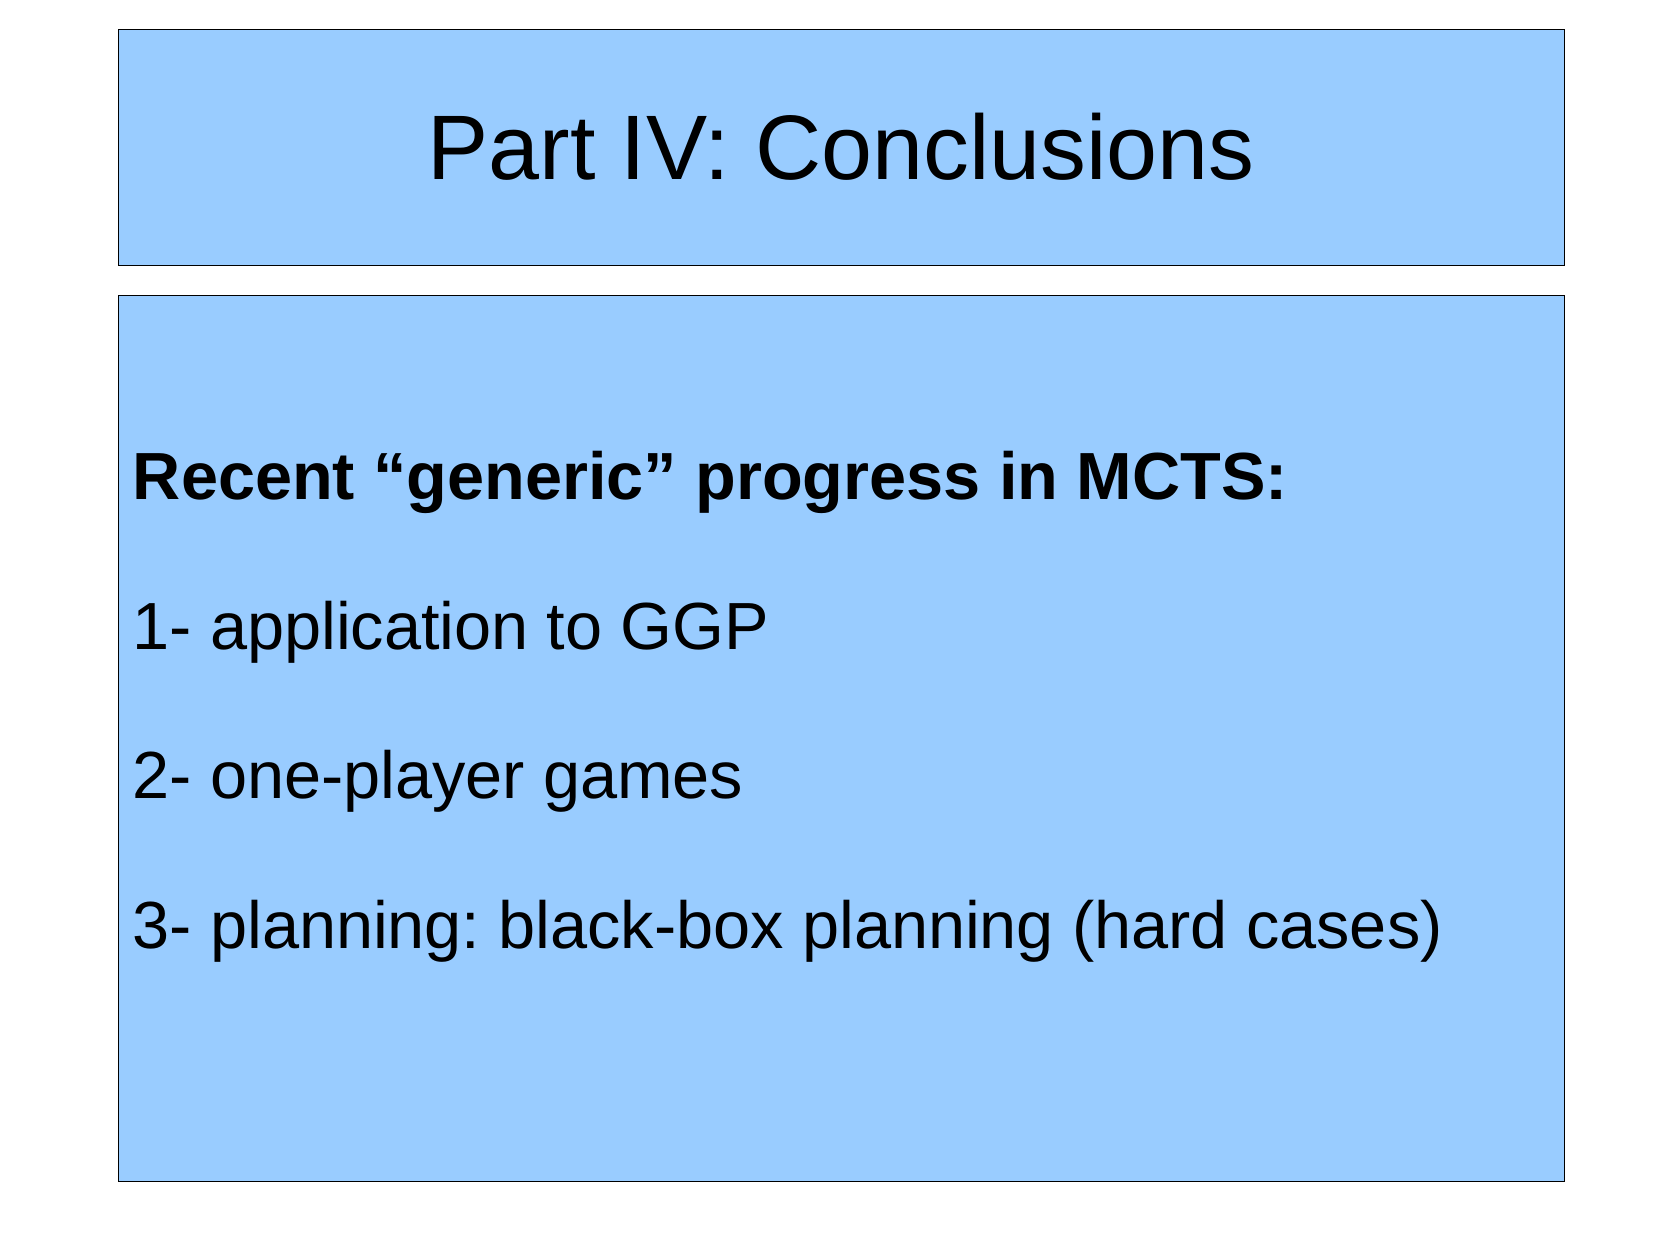

Part IV: Conclusions
Recent “generic” progress in MCTS:
1- application to GGP
2- one-player games
3- planning: black-box planning (hard cases)